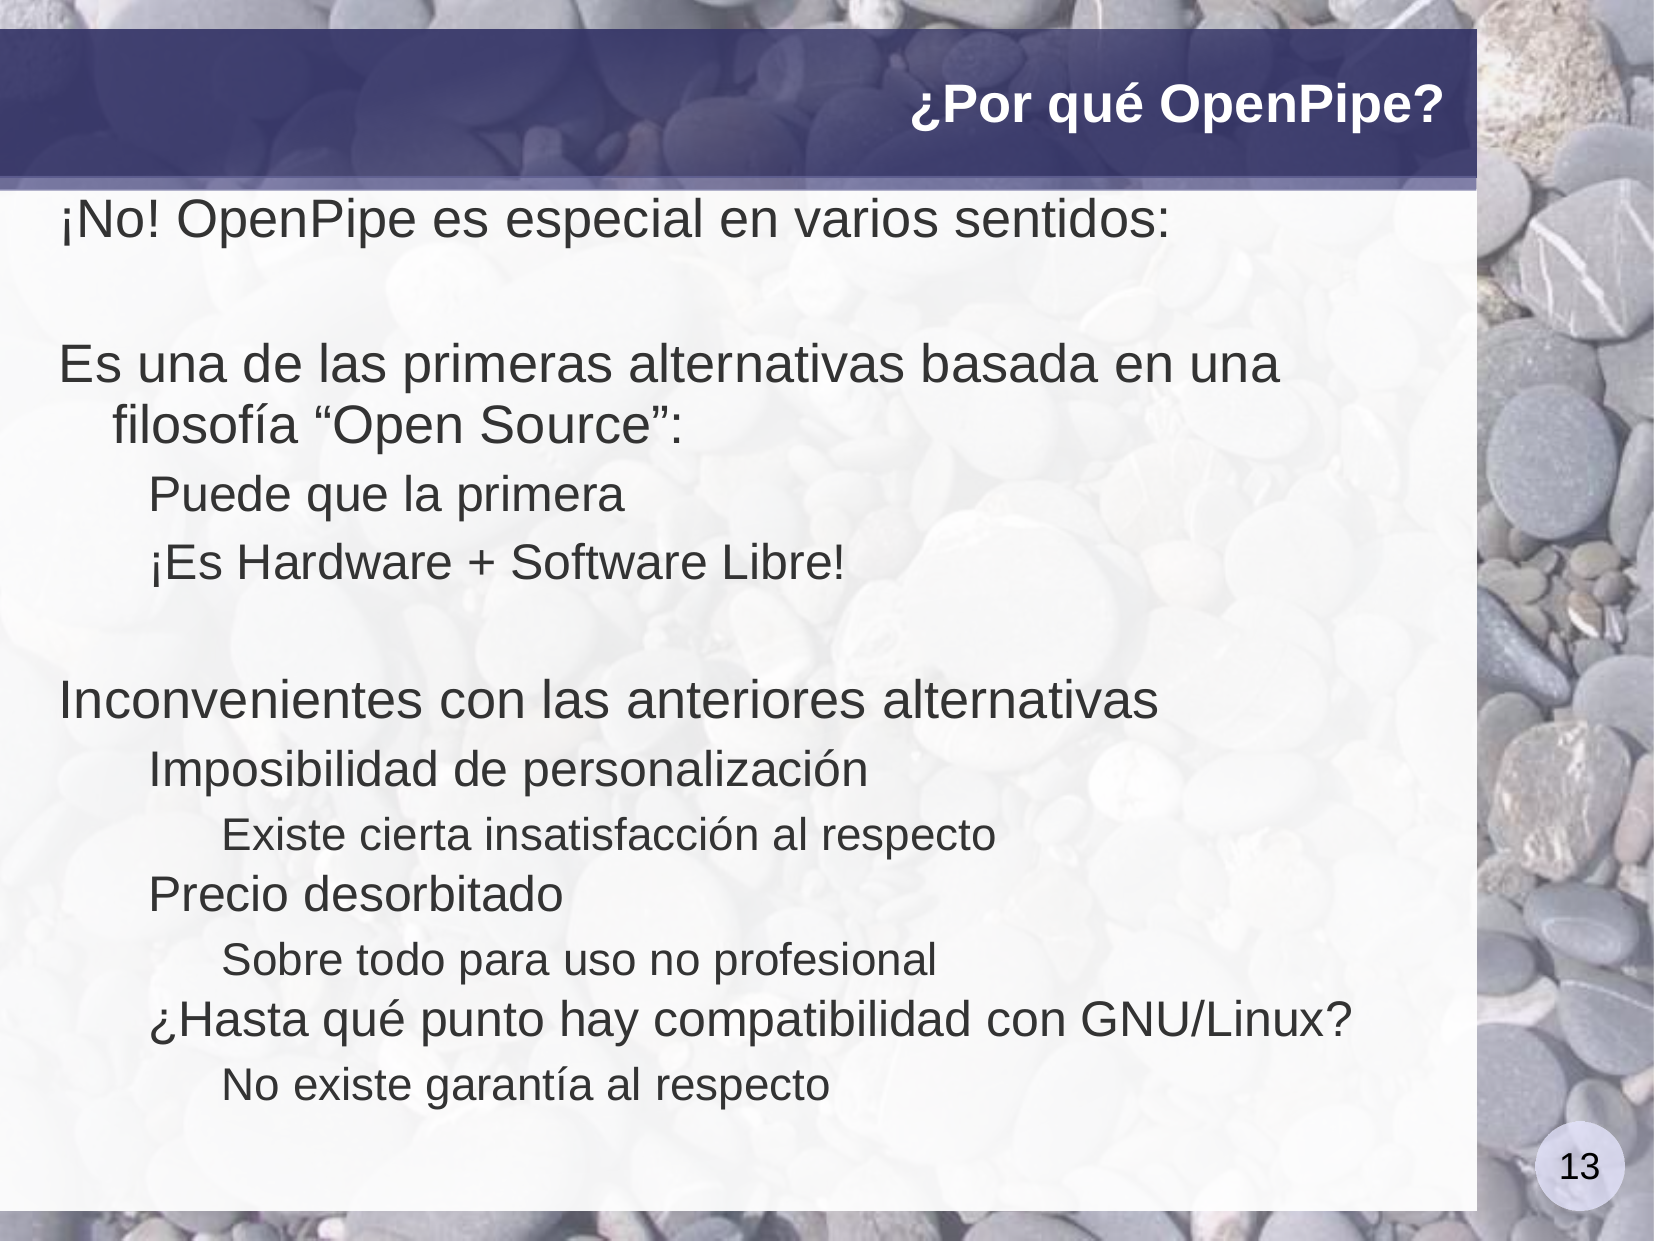

# ¿Por qué OpenPipe?
¡No! OpenPipe es especial en varios sentidos:
Es una de las primeras alternativas basada en una filosofía “Open Source”:
 Puede que la primera
 ¡Es Hardware + Software Libre!
Inconvenientes con las anteriores alternativas
 Imposibilidad de personalización
 Existe cierta insatisfacción al respecto
 Precio desorbitado
 Sobre todo para uso no profesional
 ¿Hasta qué punto hay compatibilidad con GNU/Linux?
 No existe garantía al respecto